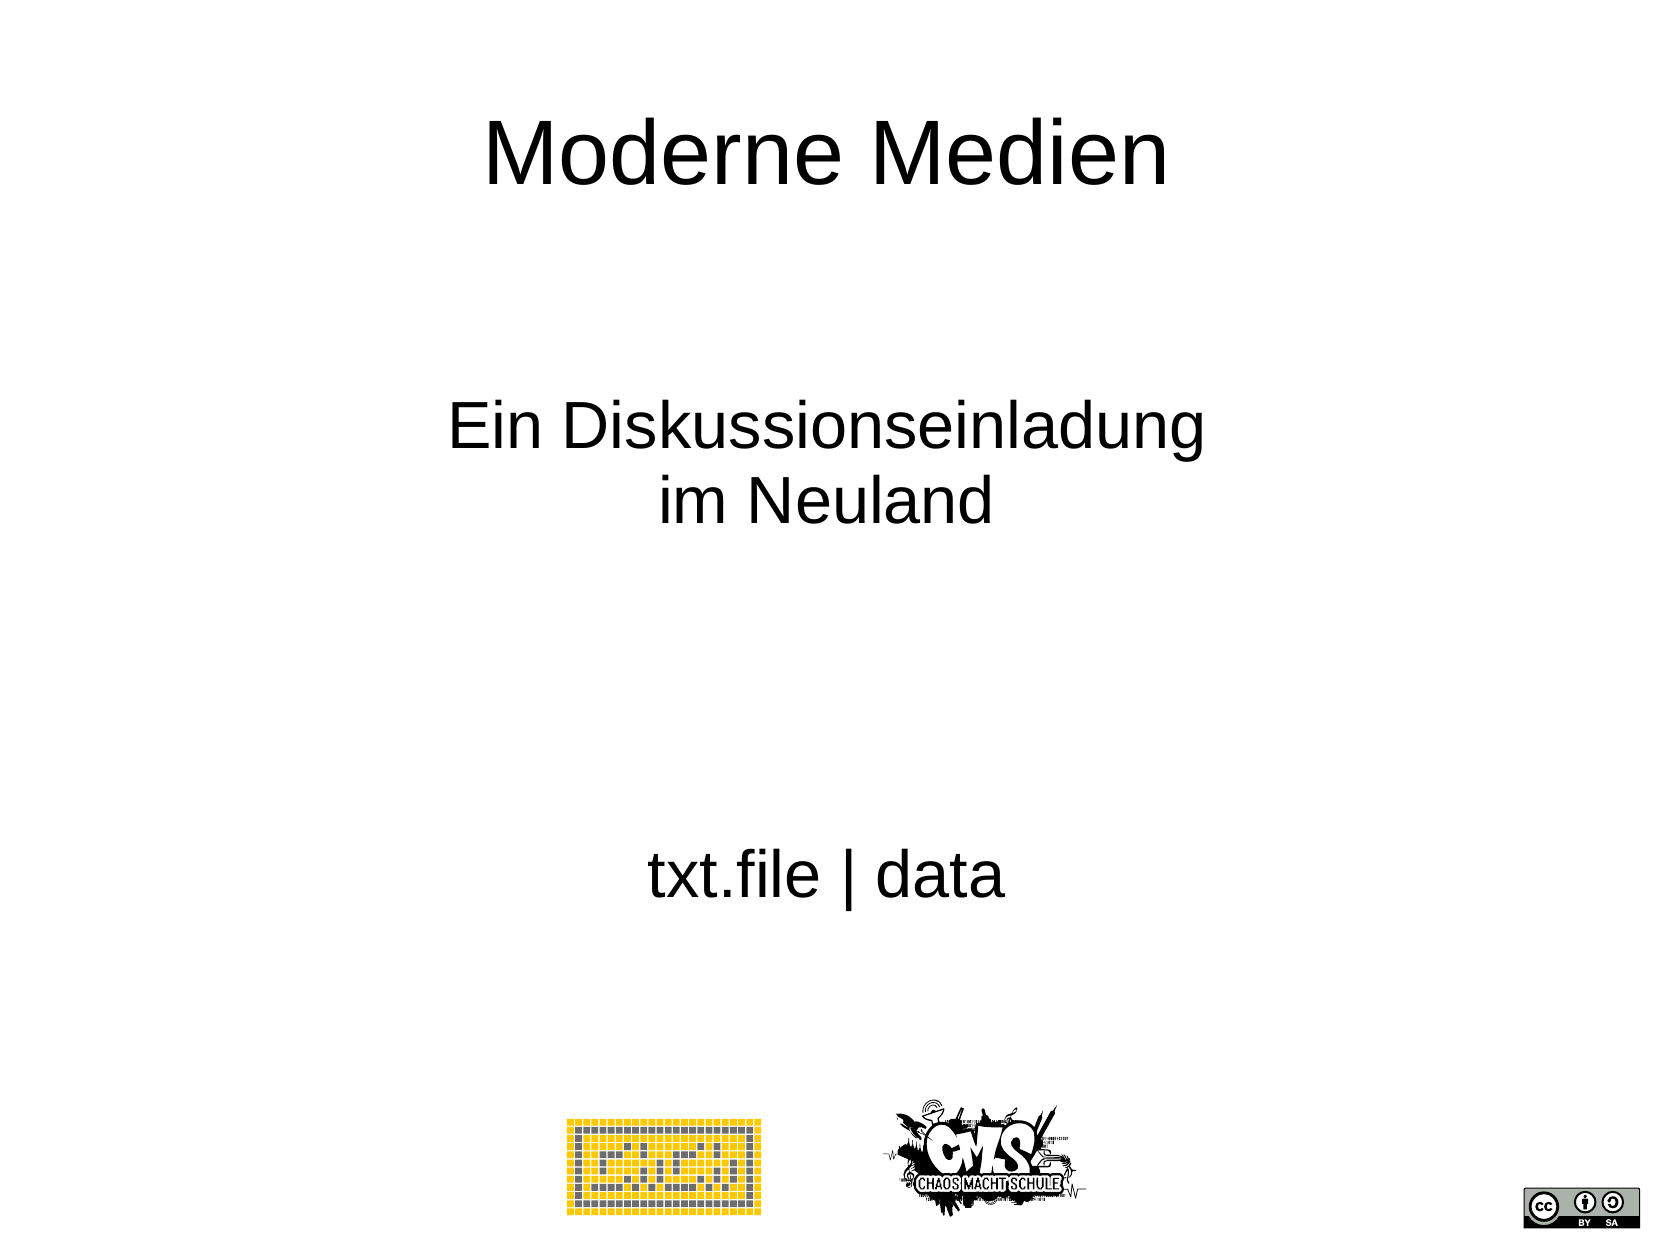

# Moderne Medien
Ein Diskussionseinladung
im Neuland
txt.file | data